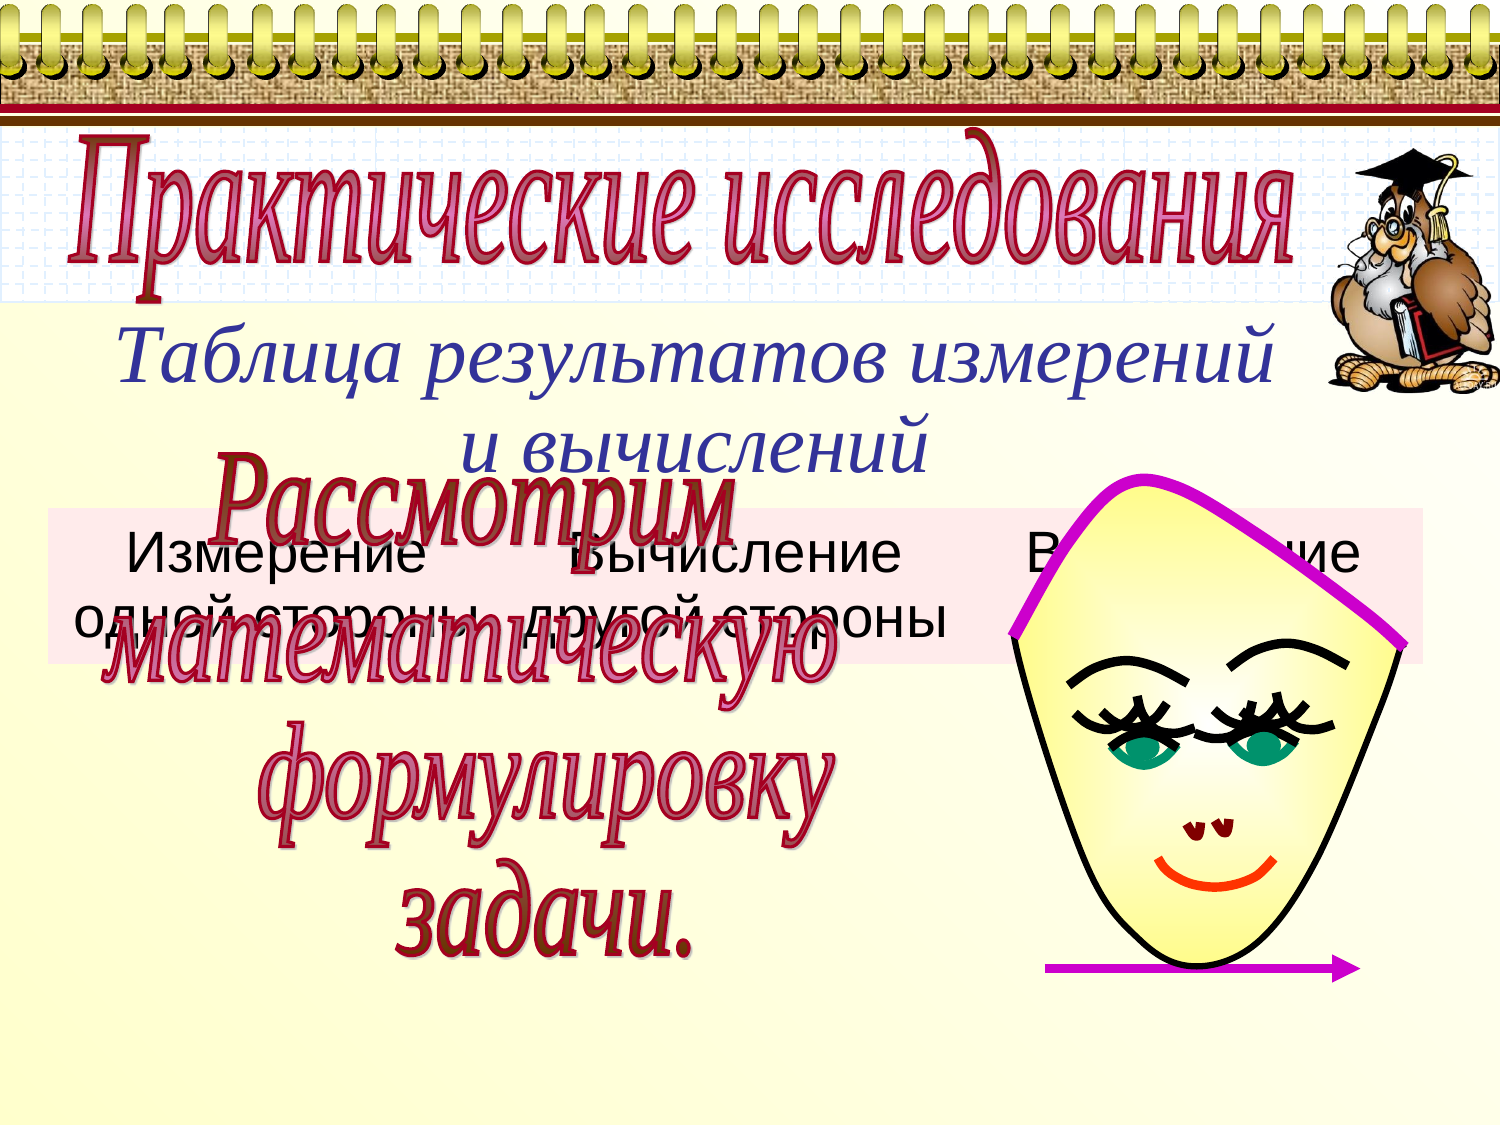

Практические исследования
Таблица результатов измерений и вычислений
Рассмотрим
математическую
 формулировку
 задачи.
| Измерение одной стороны | Вычисление другой стороны | Вычисление площади |
| --- | --- | --- |
| | | |
| | | |
| | | |
| | | |